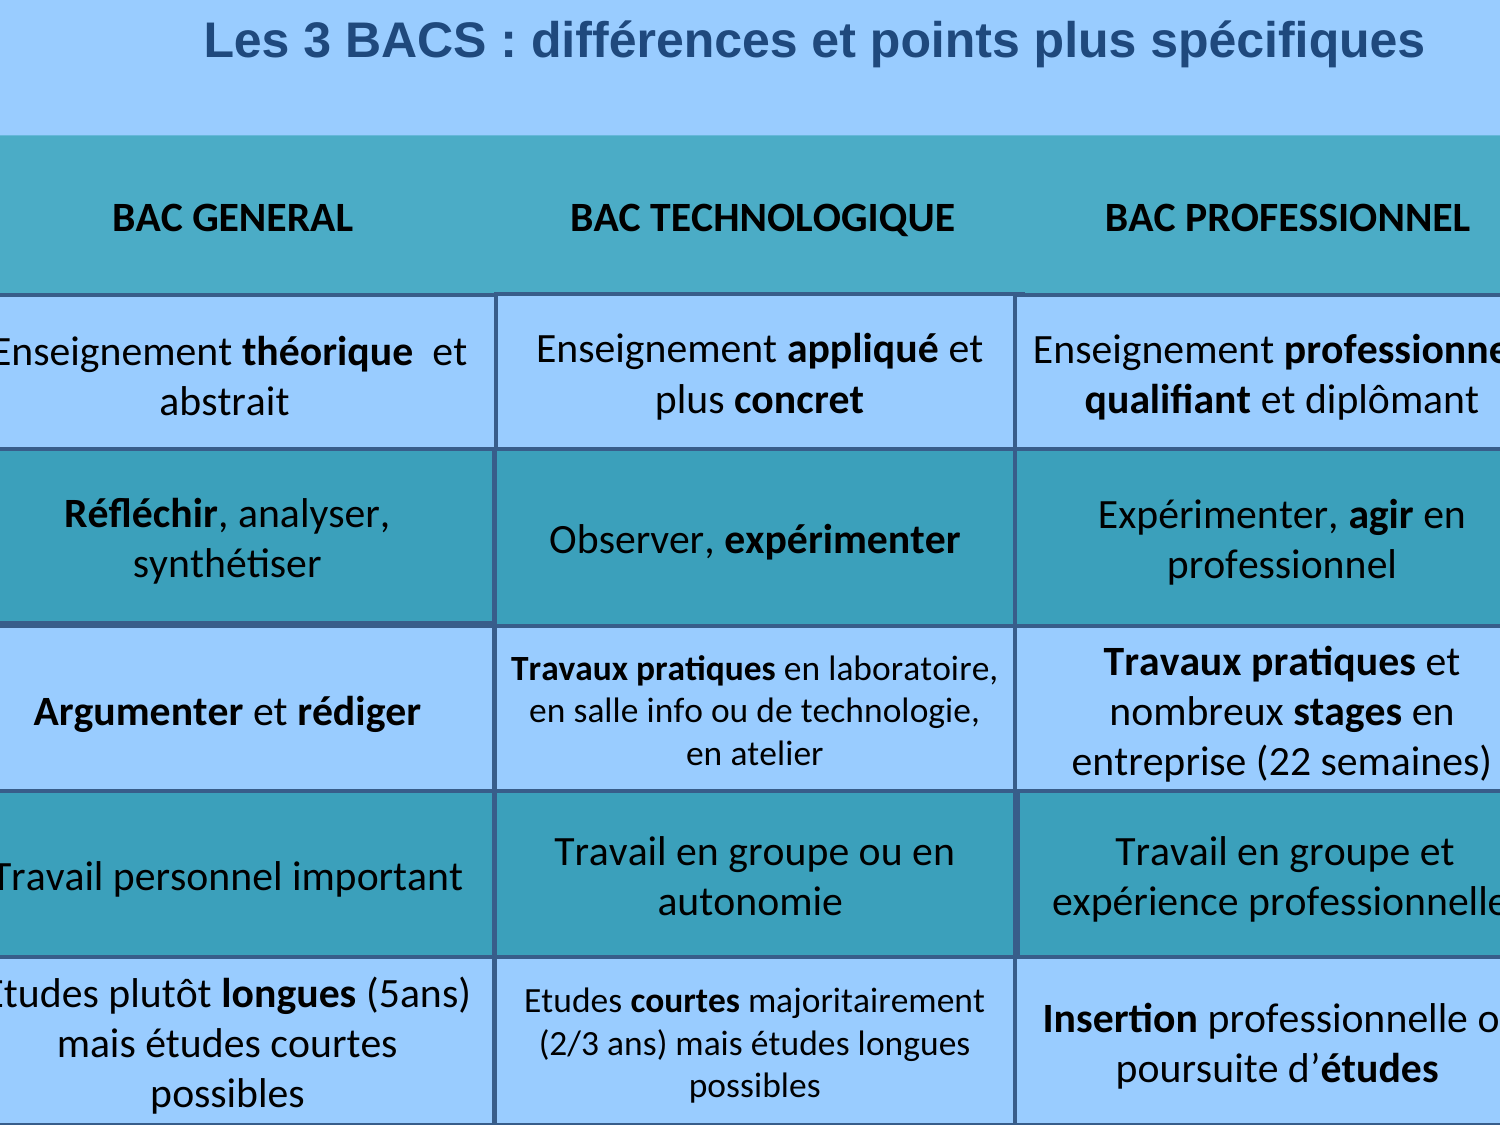

Les 3 BACS : différences et points plus spécifiques
| BAC GENERAL | BAC TECHNOLOGIQUE | BAC PROFESSIONNEL |
| --- | --- | --- |
| | | |
| | | |
| | | |
| | | |
| | | |
Enseignement appliqué et plus concret
Enseignement théorique et abstrait
Enseignement professionnel,
qualifiant et diplômant
Réfléchir, analyser, synthétiser
Observer, expérimenter
Expérimenter, agir en professionnel
Argumenter et rédiger
Travaux pratiques en laboratoire, en salle info ou de technologie, en atelier
Travaux pratiques et nombreux stages en entreprise (22 semaines)
Travail personnel important
Travail en groupe ou en autonomie
Travail en groupe et expérience professionnelle
Etudes plutôt longues (5ans) mais études courtes possibles
Etudes courtes majoritairement (2/3 ans) mais études longues possibles
Insertion professionnelle ou poursuite d’études